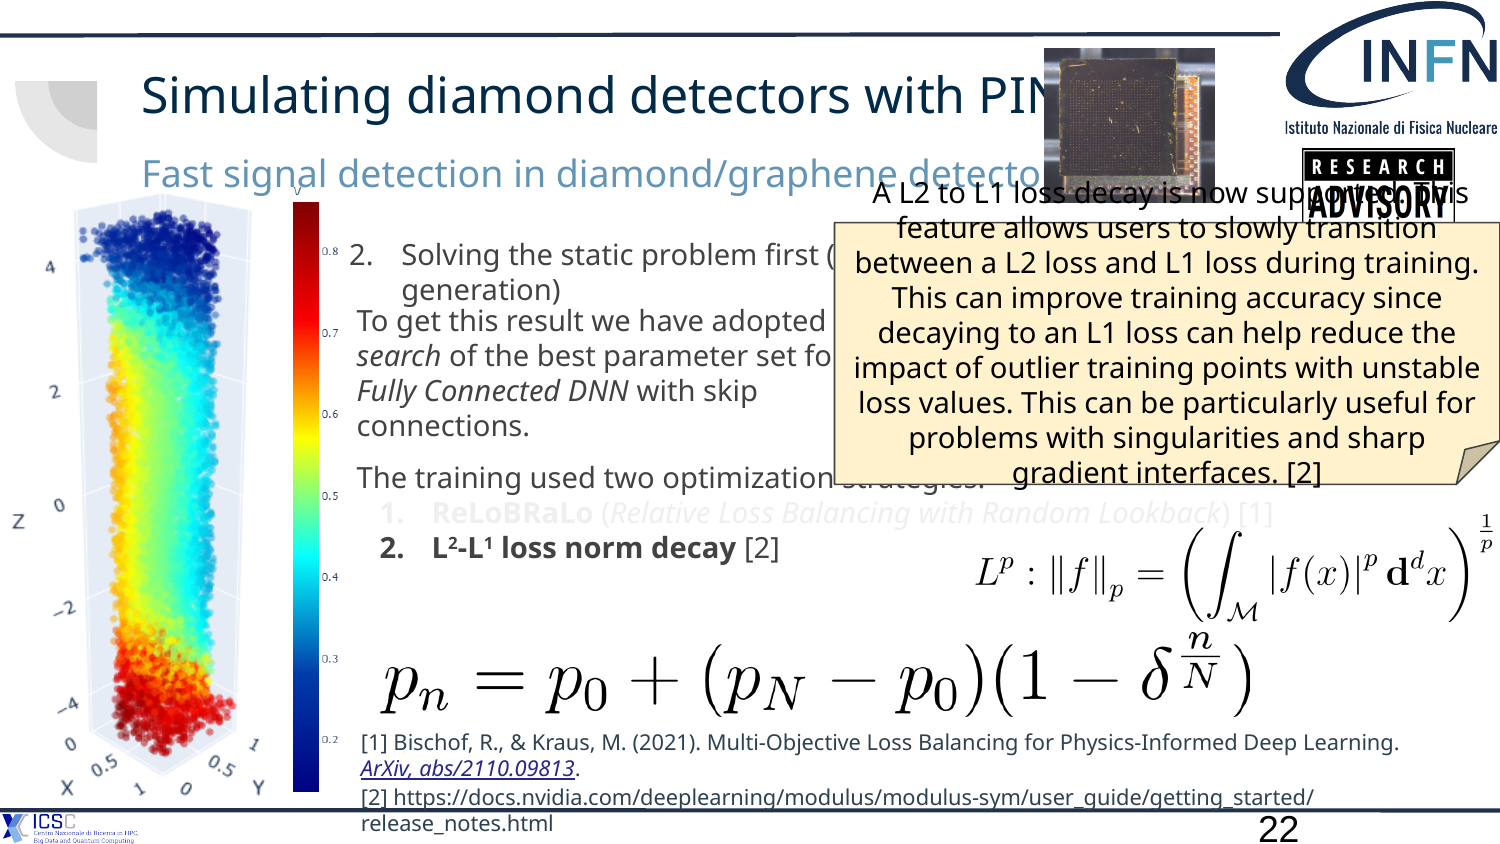

# Simulating diamond detectors with PINN
Fast signal detection in diamond/graphene detectors
Solving the static problem first (before the particle/antiparticle generation)
 A L2 to L1 loss decay is now supported. This feature allows users to slowly transition between a L2 loss and L1 loss during training. This can improve training accuracy since decaying to an L1 loss can help reduce the impact of outlier training points with unstable loss values. This can be particularly useful for problems with singularities and sharp gradient interfaces. [2]
To get this result we have adopted a grid search of the best parameter set for a Fully Connected DNN with skip connections.
The training used two optimization strategies:
ReLoBRaLo (Relative Loss Balancing with Random Lookback) [1]
L2-L1 loss norm decay [2]
[1] Bischof, R., & Kraus, M. (2021). Multi-Objective Loss Balancing for Physics-Informed Deep Learning. ArXiv, abs/2110.09813.
[2] https://docs.nvidia.com/deeplearning/modulus/modulus-sym/user_guide/getting_started/release_notes.html